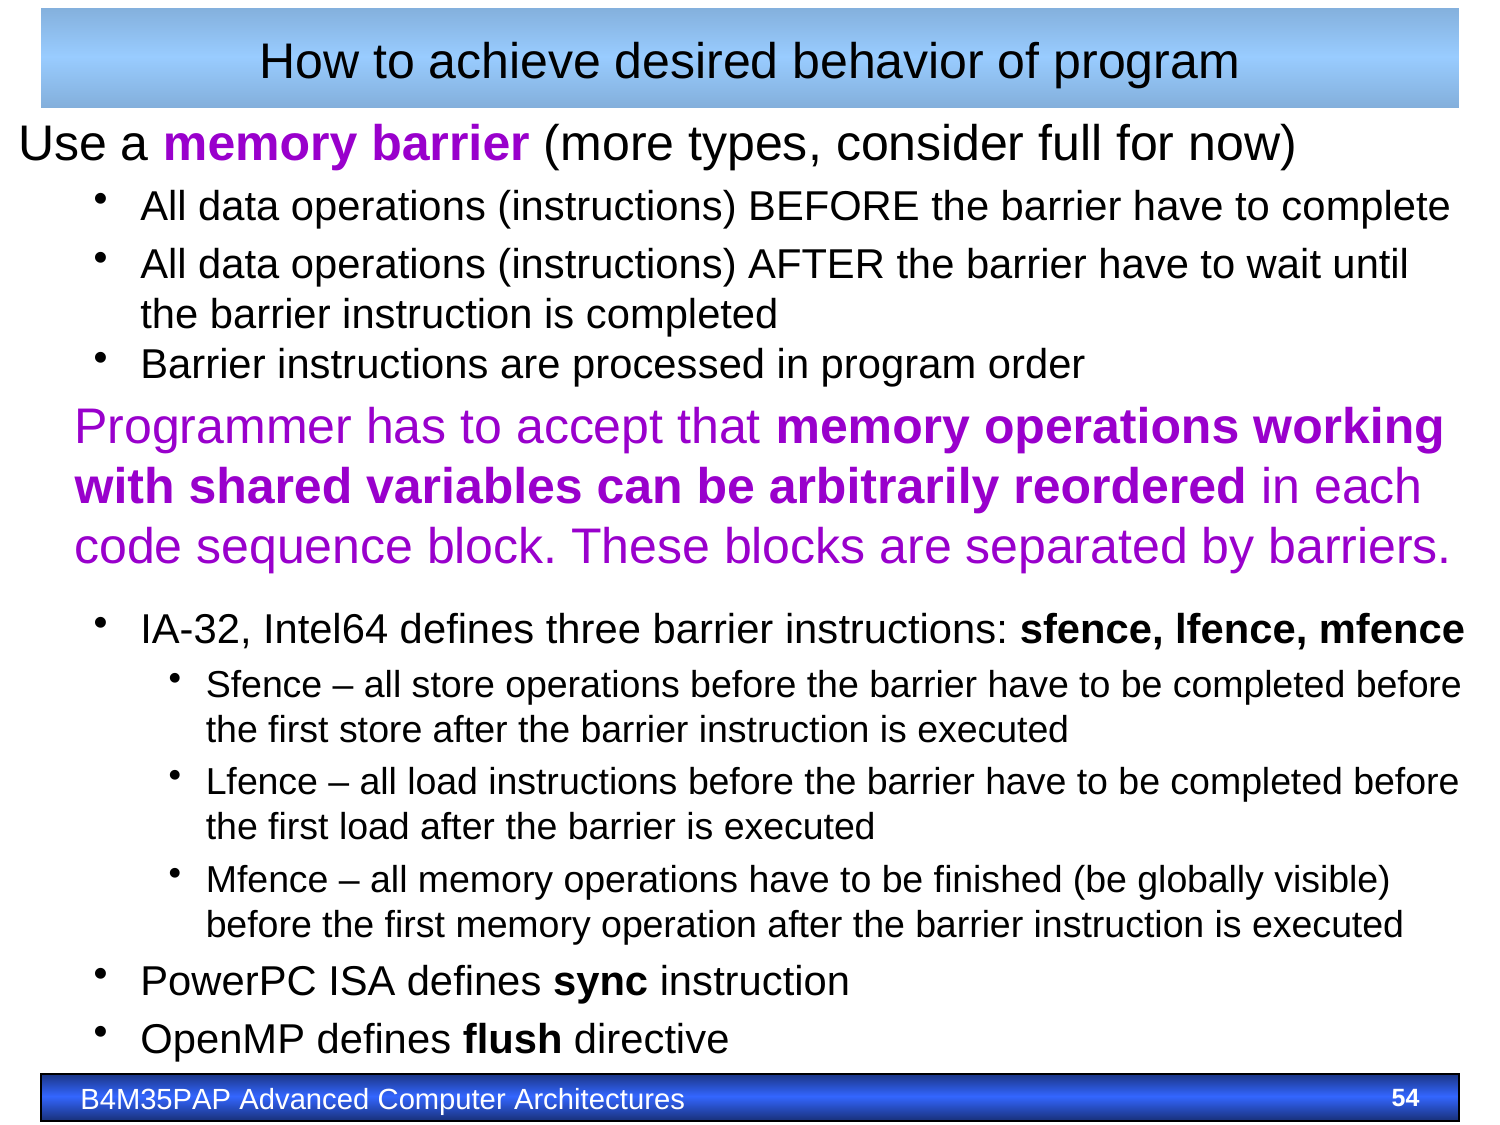

How to achieve desired behavior of program
# Use a memory barrier (more types, consider full for now)
All data operations (instructions) BEFORE the barrier have to complete
All data operations (instructions) AFTER the barrier have to wait until the barrier instruction is completed
Barrier instructions are processed in program order
Programmer has to accept that memory operations working with shared variables can be arbitrarily reordered in each code sequence block. These blocks are separated by barriers.
IA-32, Intel64 defines three barrier instructions: sfence, lfence, mfence
Sfence – all store operations before the barrier have to be completed before the first store after the barrier instruction is executed
Lfence – all load instructions before the barrier have to be completed before the first load after the barrier is executed
Mfence – all memory operations have to be finished (be globally visible) before the first memory operation after the barrier instruction is executed
PowerPC ISA defines sync instruction
OpenMP defines flush directive